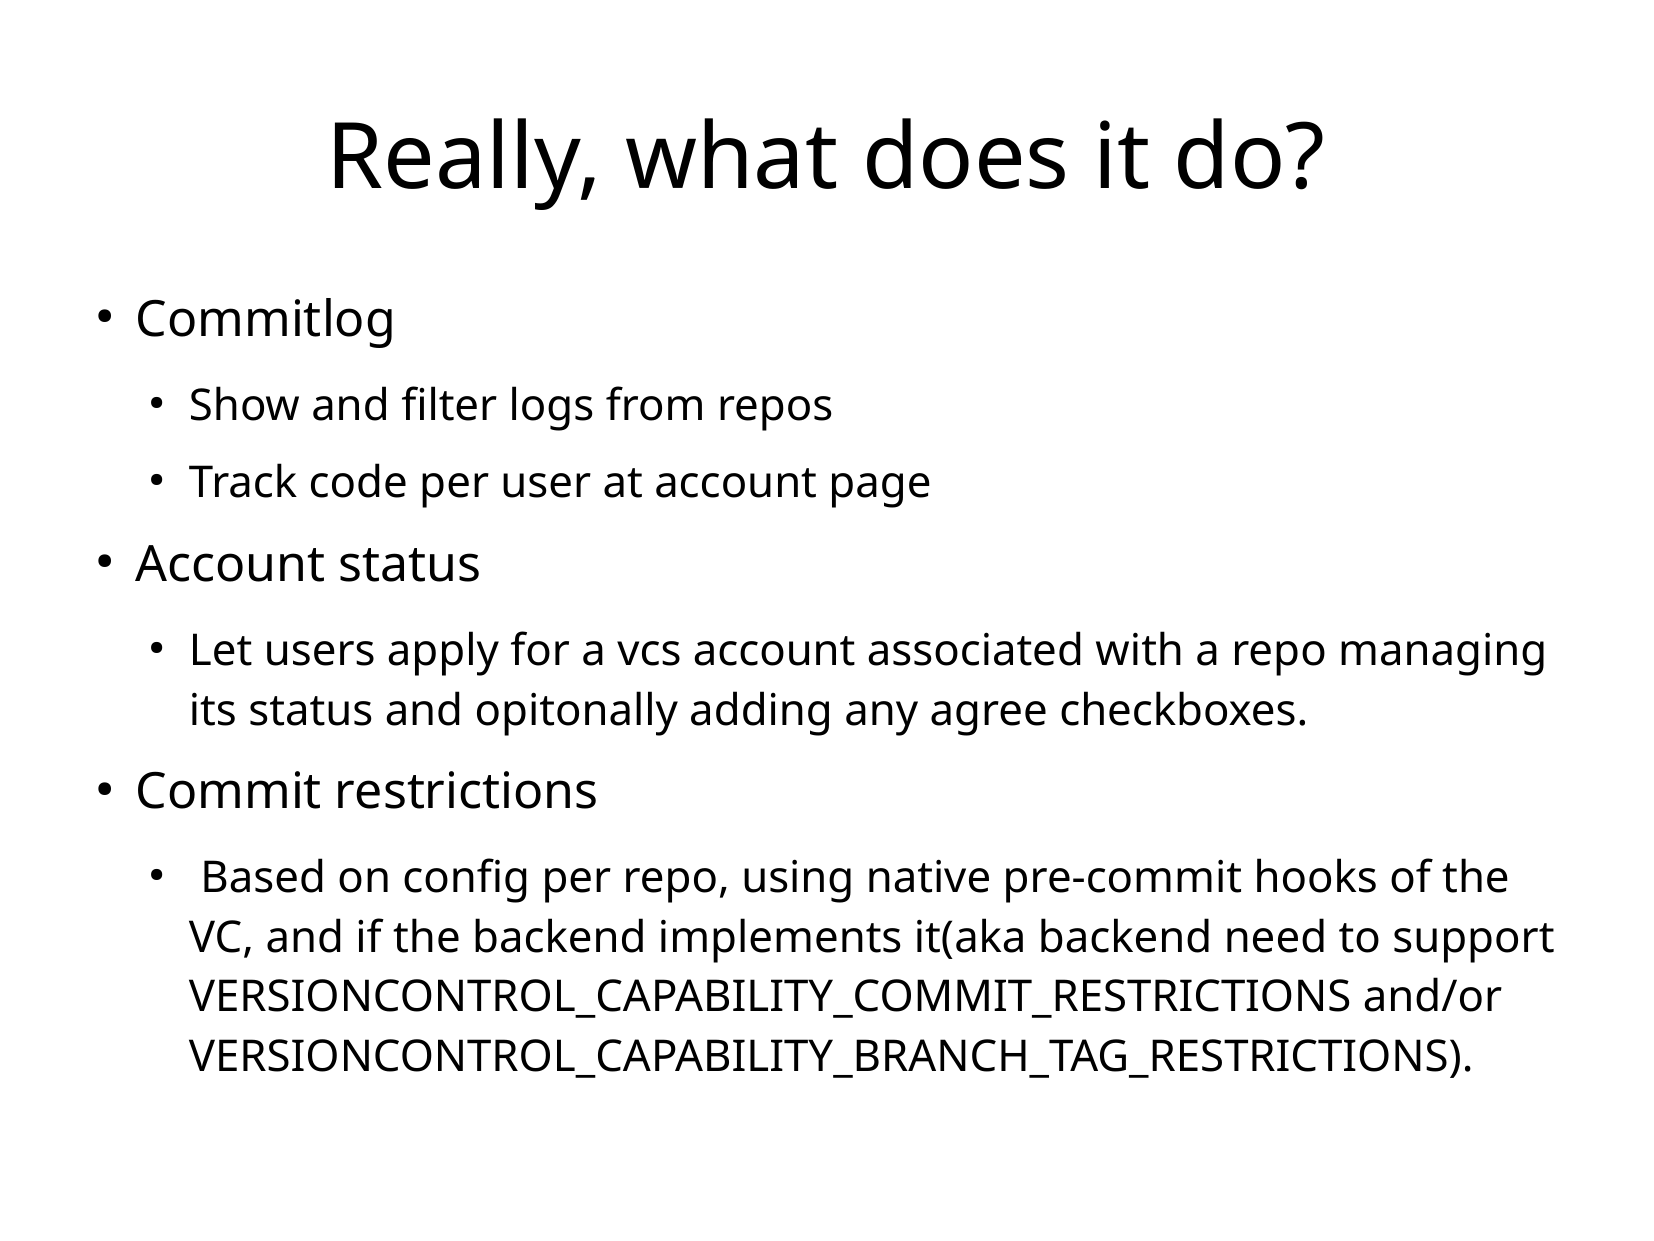

# Really, what does it do?
Commitlog
Show and filter logs from repos
Track code per user at account page
Account status
Let users apply for a vcs account associated with a repo managing its status and opitonally adding any agree checkboxes.
Commit restrictions
 Based on config per repo, using native pre-commit hooks of the VC, and if the backend implements it(aka backend need to support VERSIONCONTROL_CAPABILITY_COMMIT_RESTRICTIONS and/or VERSIONCONTROL_CAPABILITY_BRANCH_TAG_RESTRICTIONS).